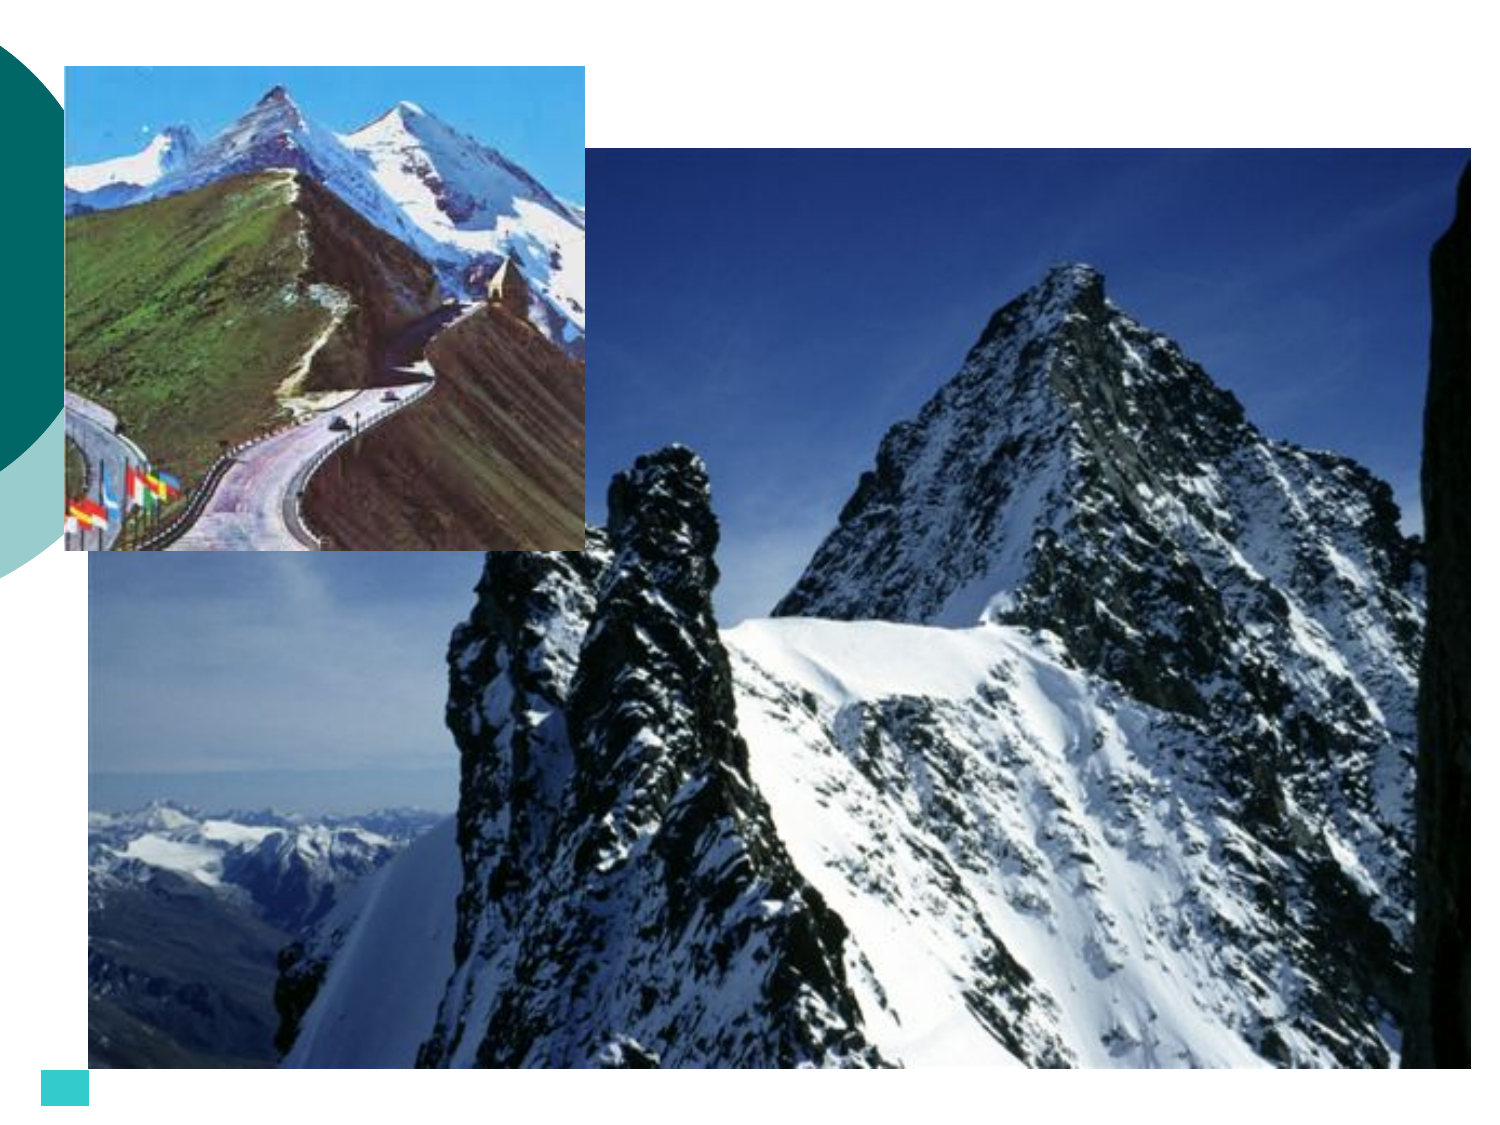

# Großglockner (Veliki Klek)
najvišja gora Avstrije
leži na meji med Koroško in vzhodno Tirolsko
Großglockner Hochalpenstraße